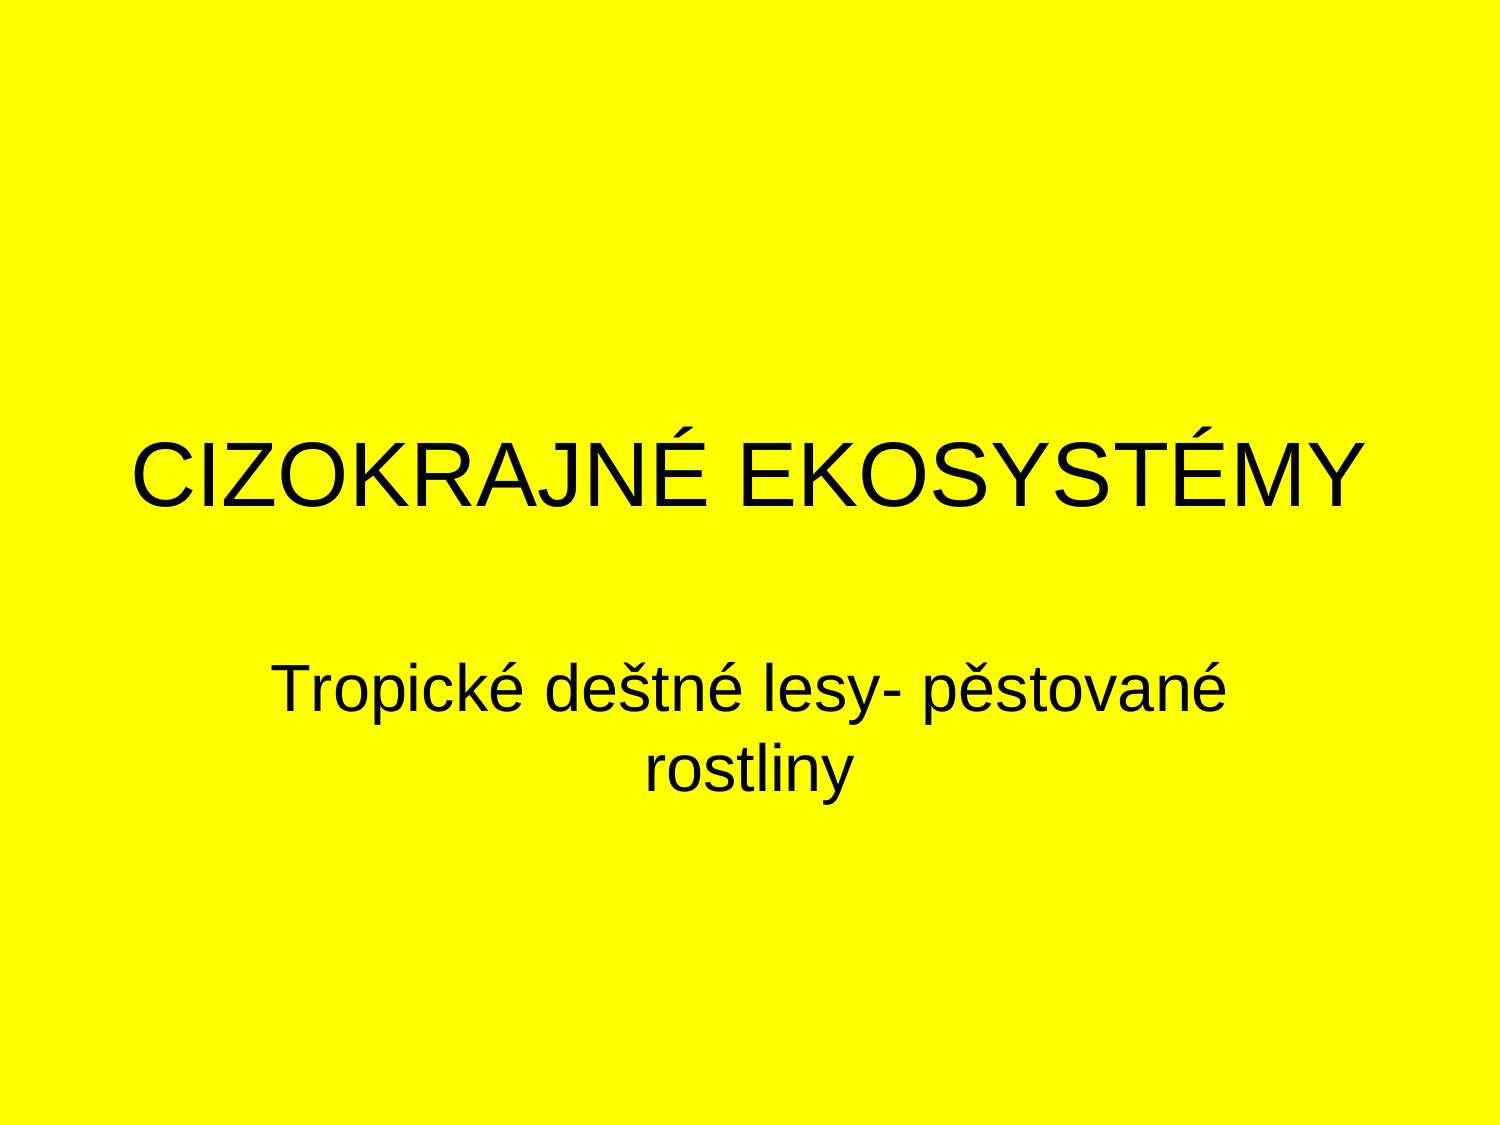

# CIZOKRAJNÉ EKOSYSTÉMY
Tropické deštné lesy- pěstované rostliny